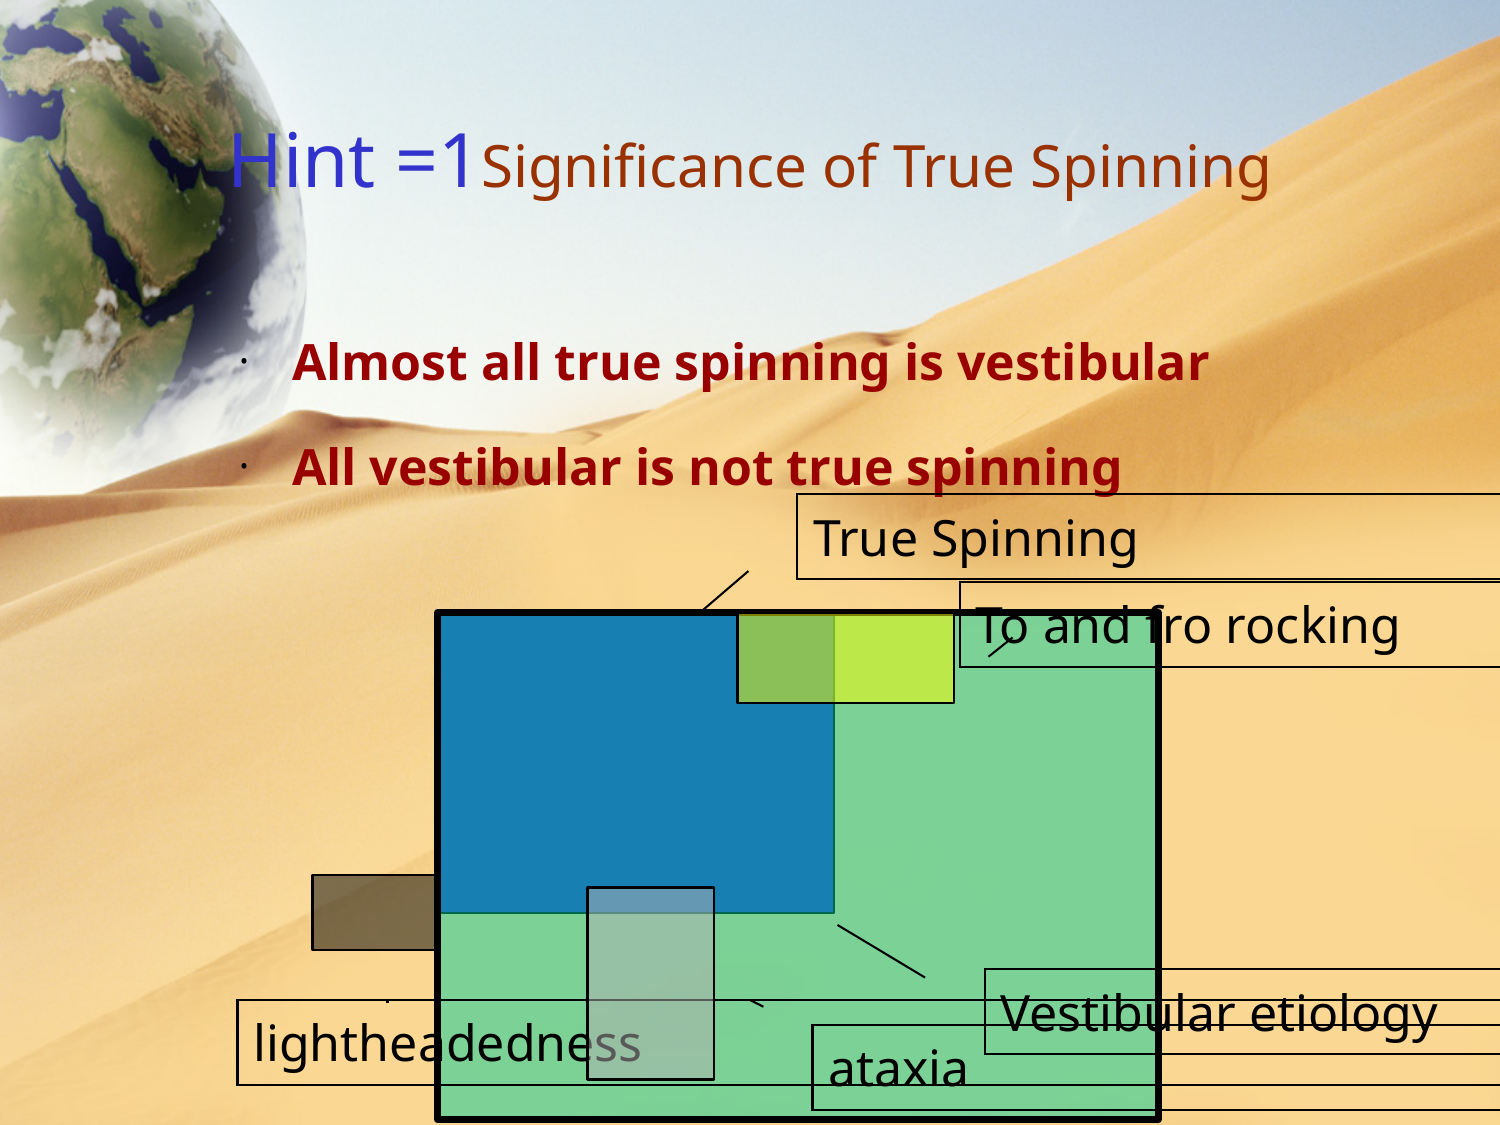

Hint =1 Significance of True Spinning
Almost all true spinning is vestibular
All vestibular is not true spinning
True Spinning
To and fro rocking
Vestibular etiology
lightheadedness
ataxia